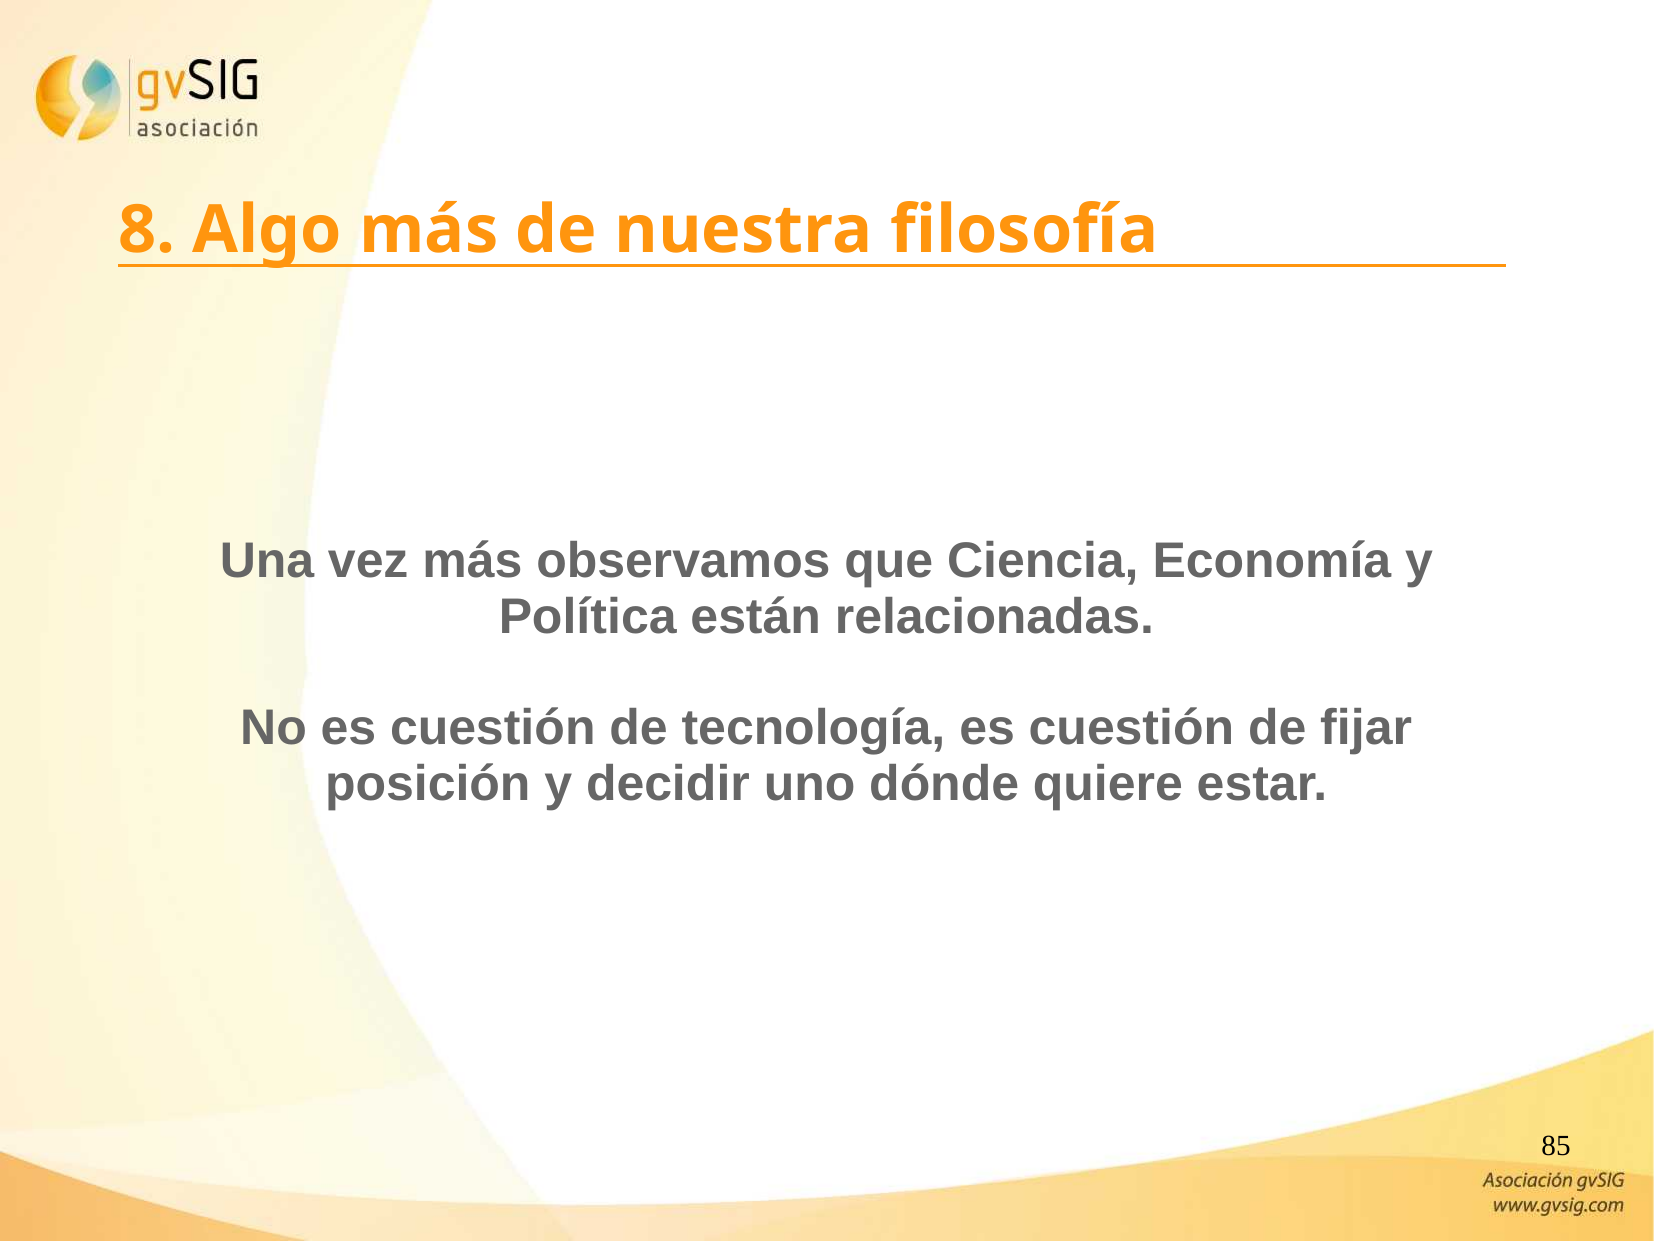

# 8. Algo más de nuestra filosofía
Una vez más observamos que Ciencia, Economía y Política están relacionadas.
No es cuestión de tecnología, es cuestión de fijar posición y decidir uno dónde quiere estar.
85